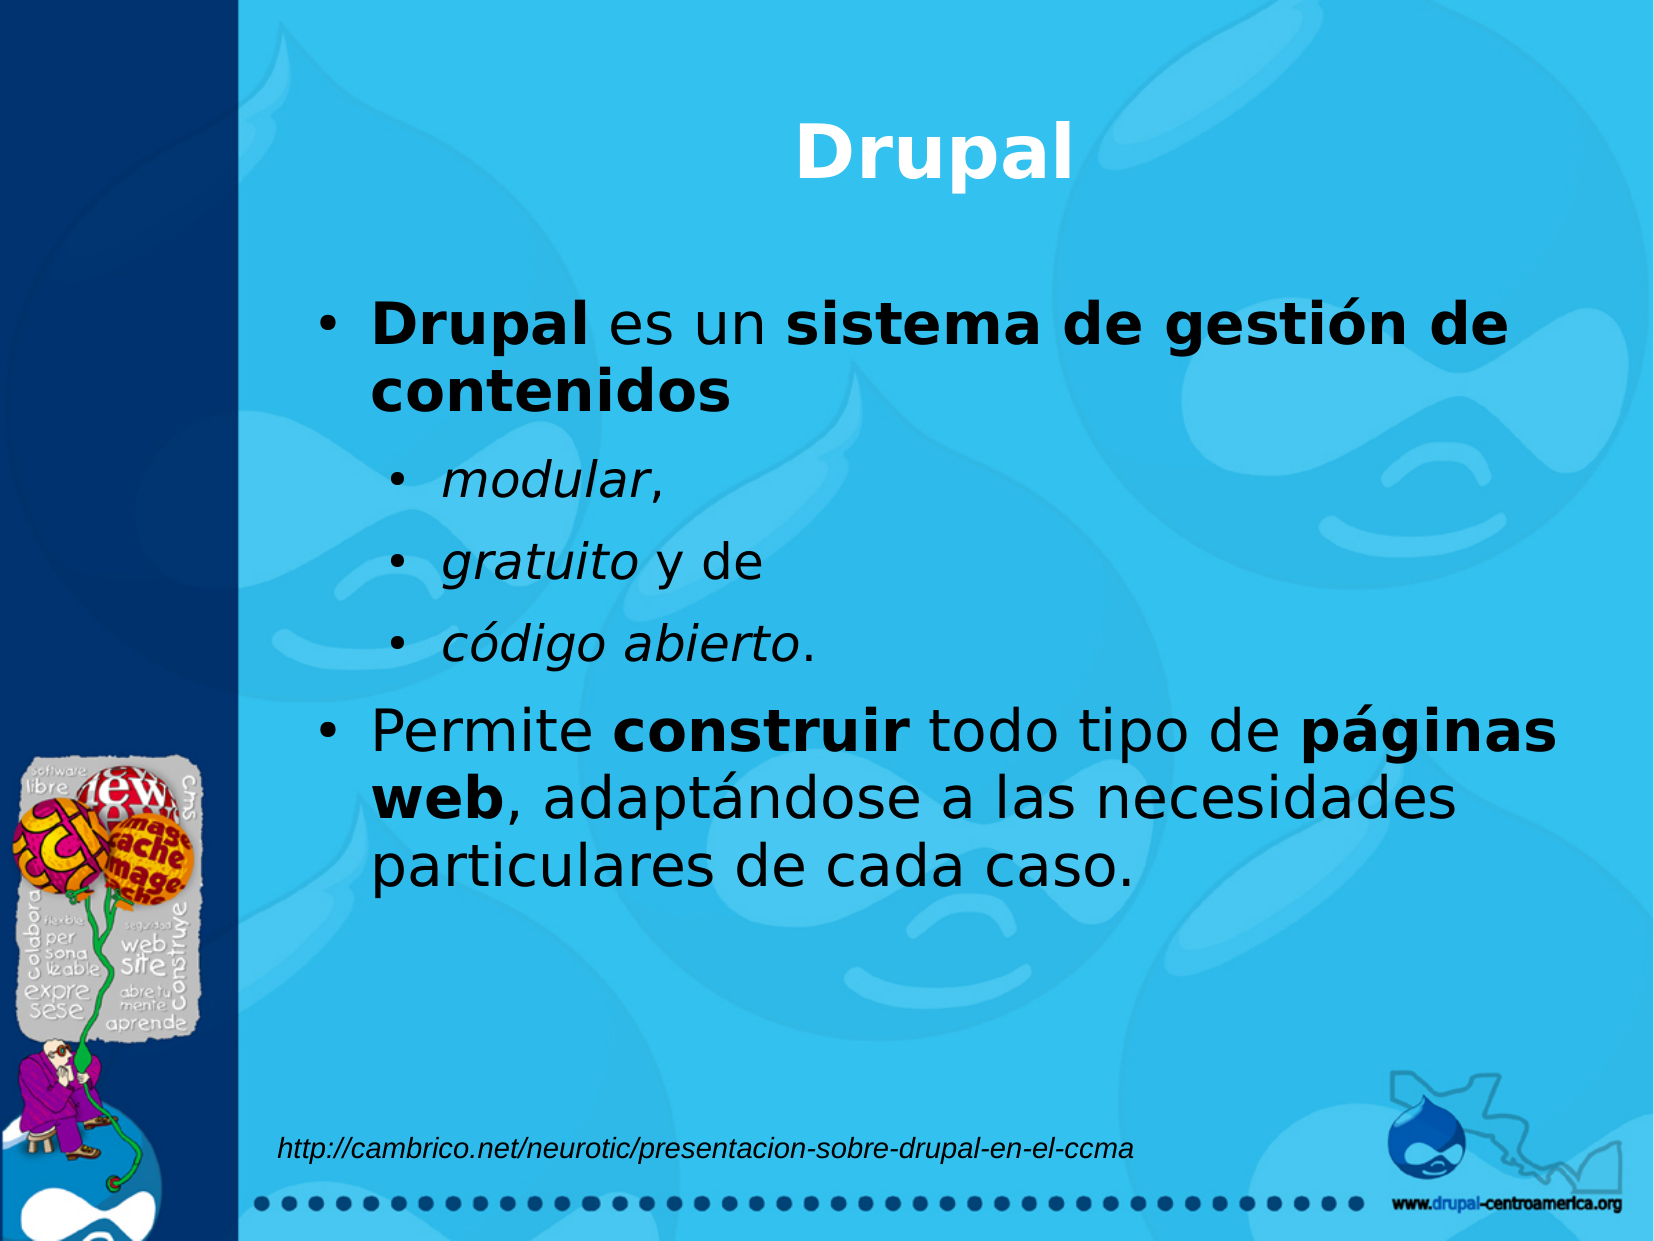

# Drupal
Drupal es un sistema de gestión de contenidos
modular,
gratuito y de
código abierto.
Permite construir todo tipo de páginas web, adaptándose a las necesidades particulares de cada caso.
http://cambrico.net/neurotic/presentacion-sobre-drupal-en-el-ccma